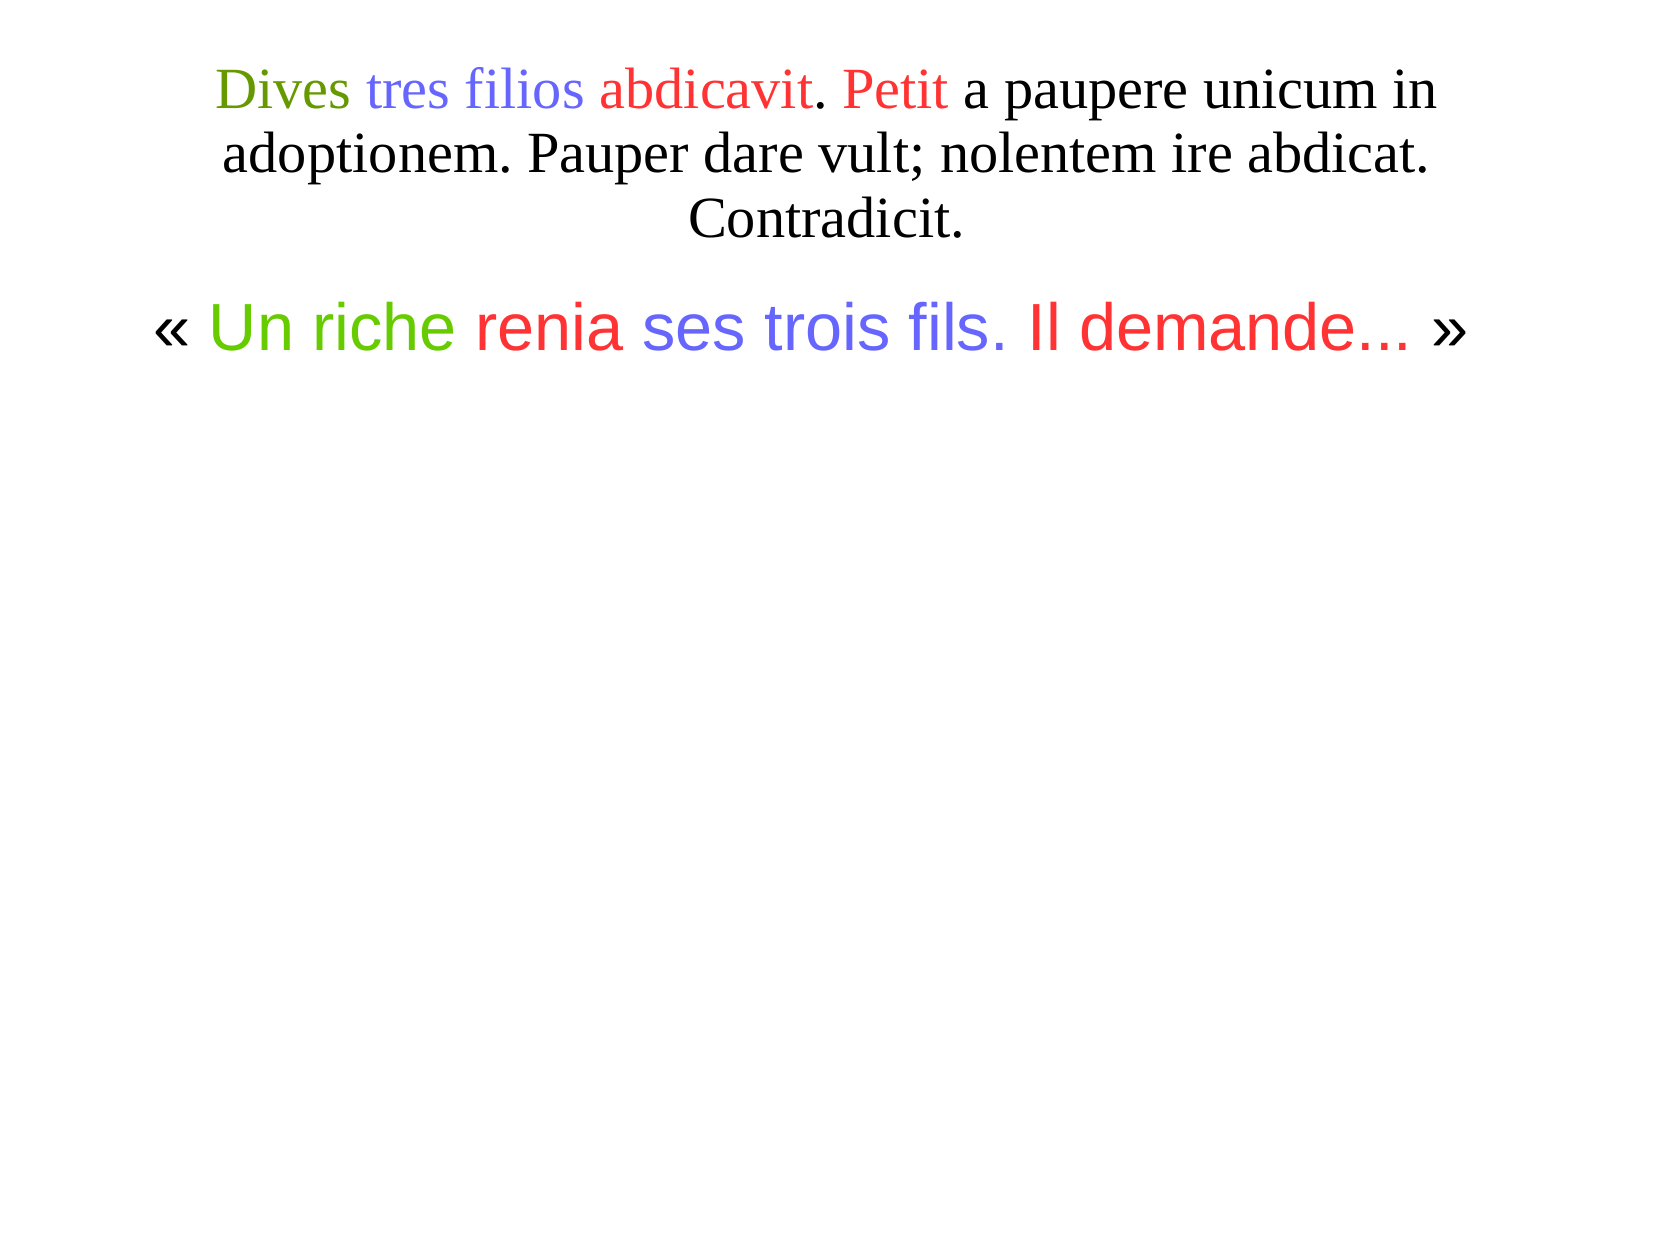

# Dives tres filios abdicavit. Petit a paupere unicum in adoptionem. Pauper dare vult; nolentem ire abdicat. Contradicit.
« Un riche renia ses trois fils. Il demande... »